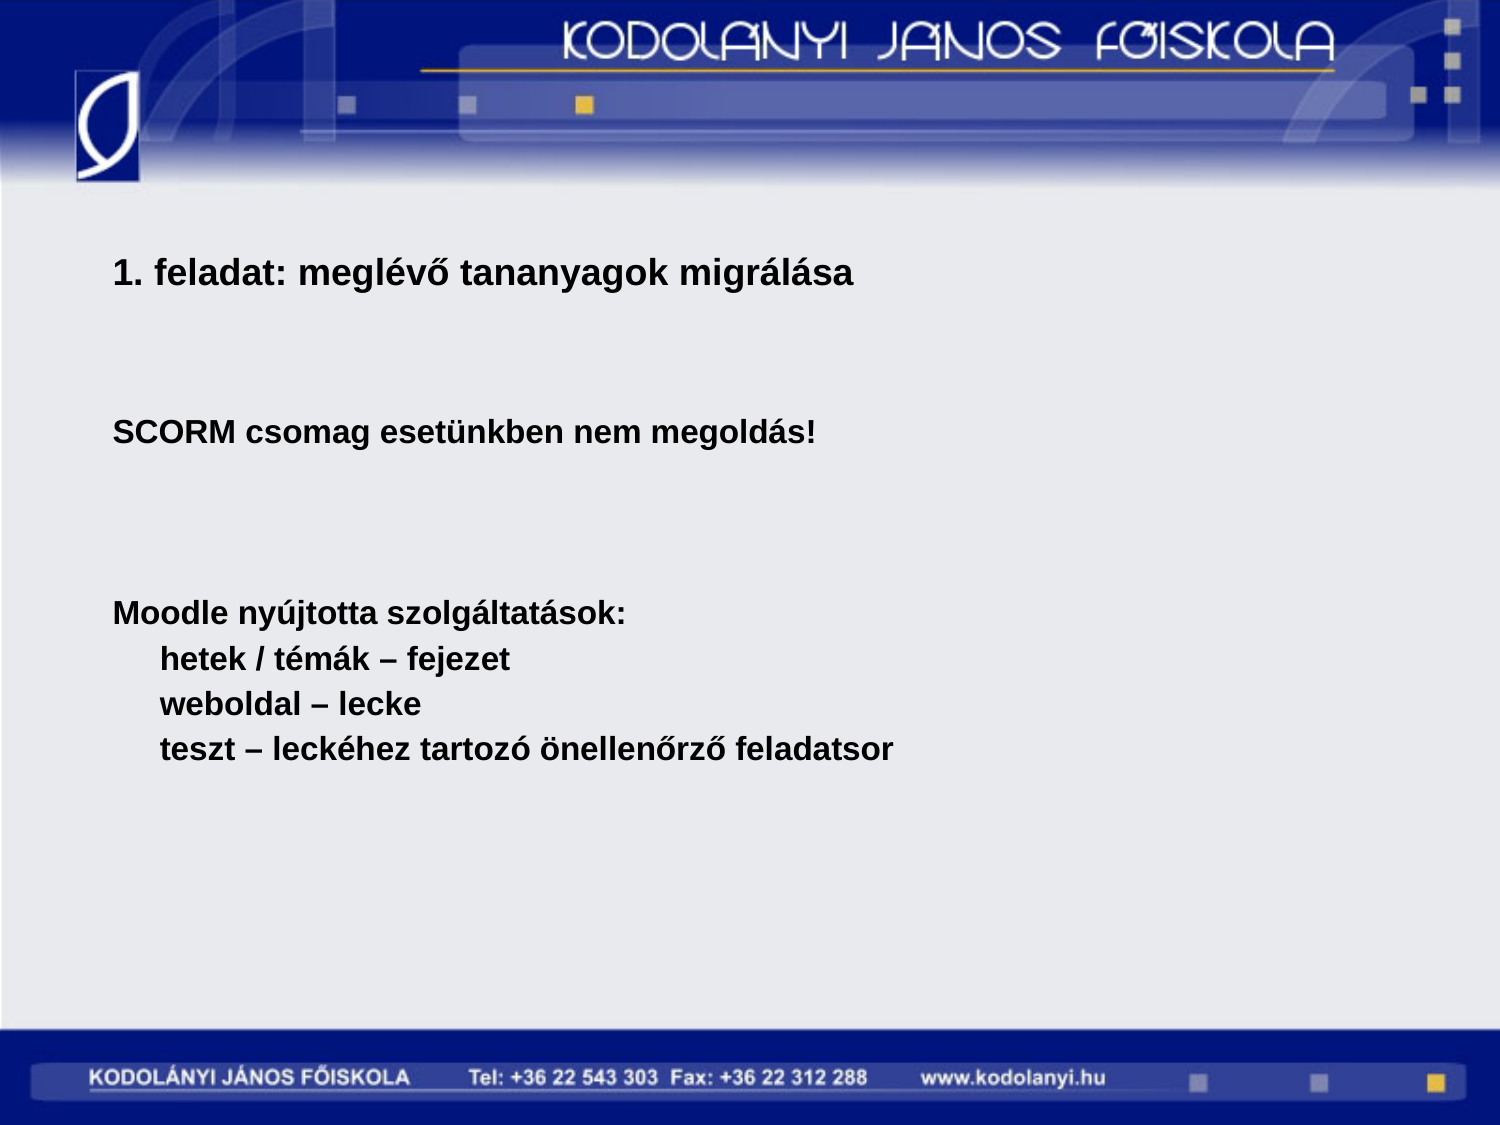

# 1. feladat: meglévő tananyagok migrálása
SCORM csomag esetünkben nem megoldás!
Moodle nyújtotta szolgáltatások:
hetek / témák – fejezet
weboldal – lecke
teszt – leckéhez tartozó önellenőrző feladatsor